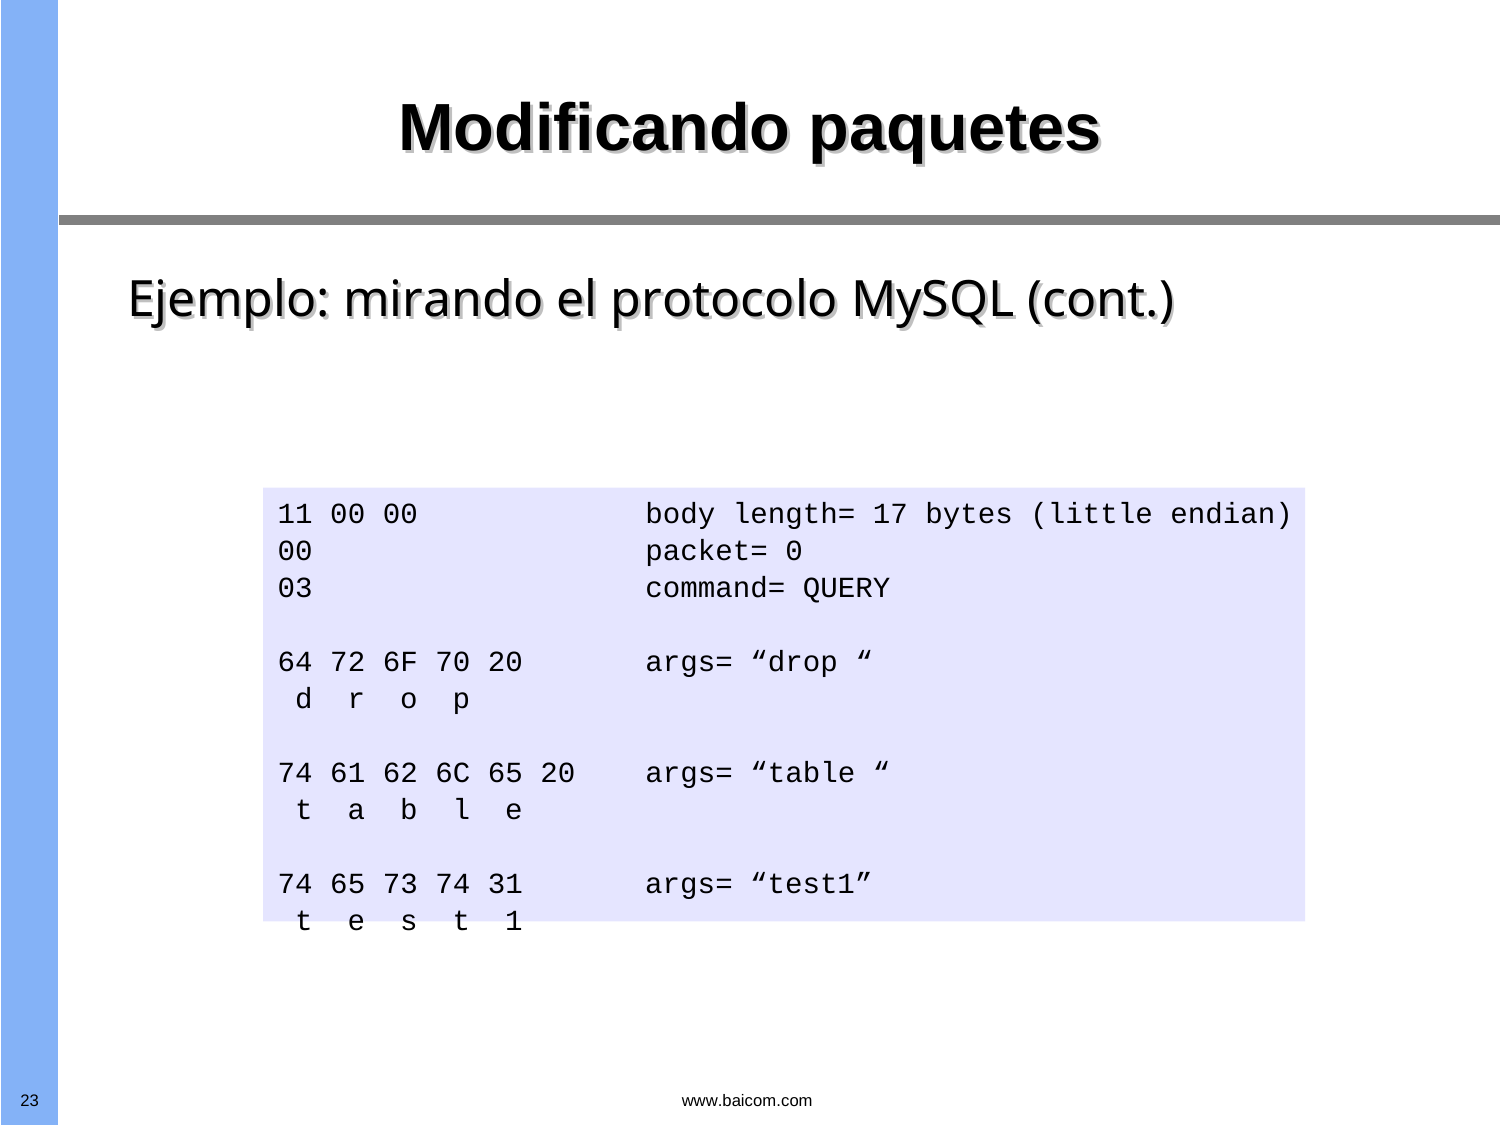

Modificando paquetes
# Ejemplo: mirando el protocolo MySQL (cont.)
11 00 00 body length= 17 bytes (little endian)
00 packet= 0
03 command= QUERY
64 72 6F 70 20 args= “drop “
 d r o p
74 61 62 6C 65 20 args= “table “
 t a b l e
74 65 73 74 31 args= “test1”
 t e s t 1
23
www.baicom.com